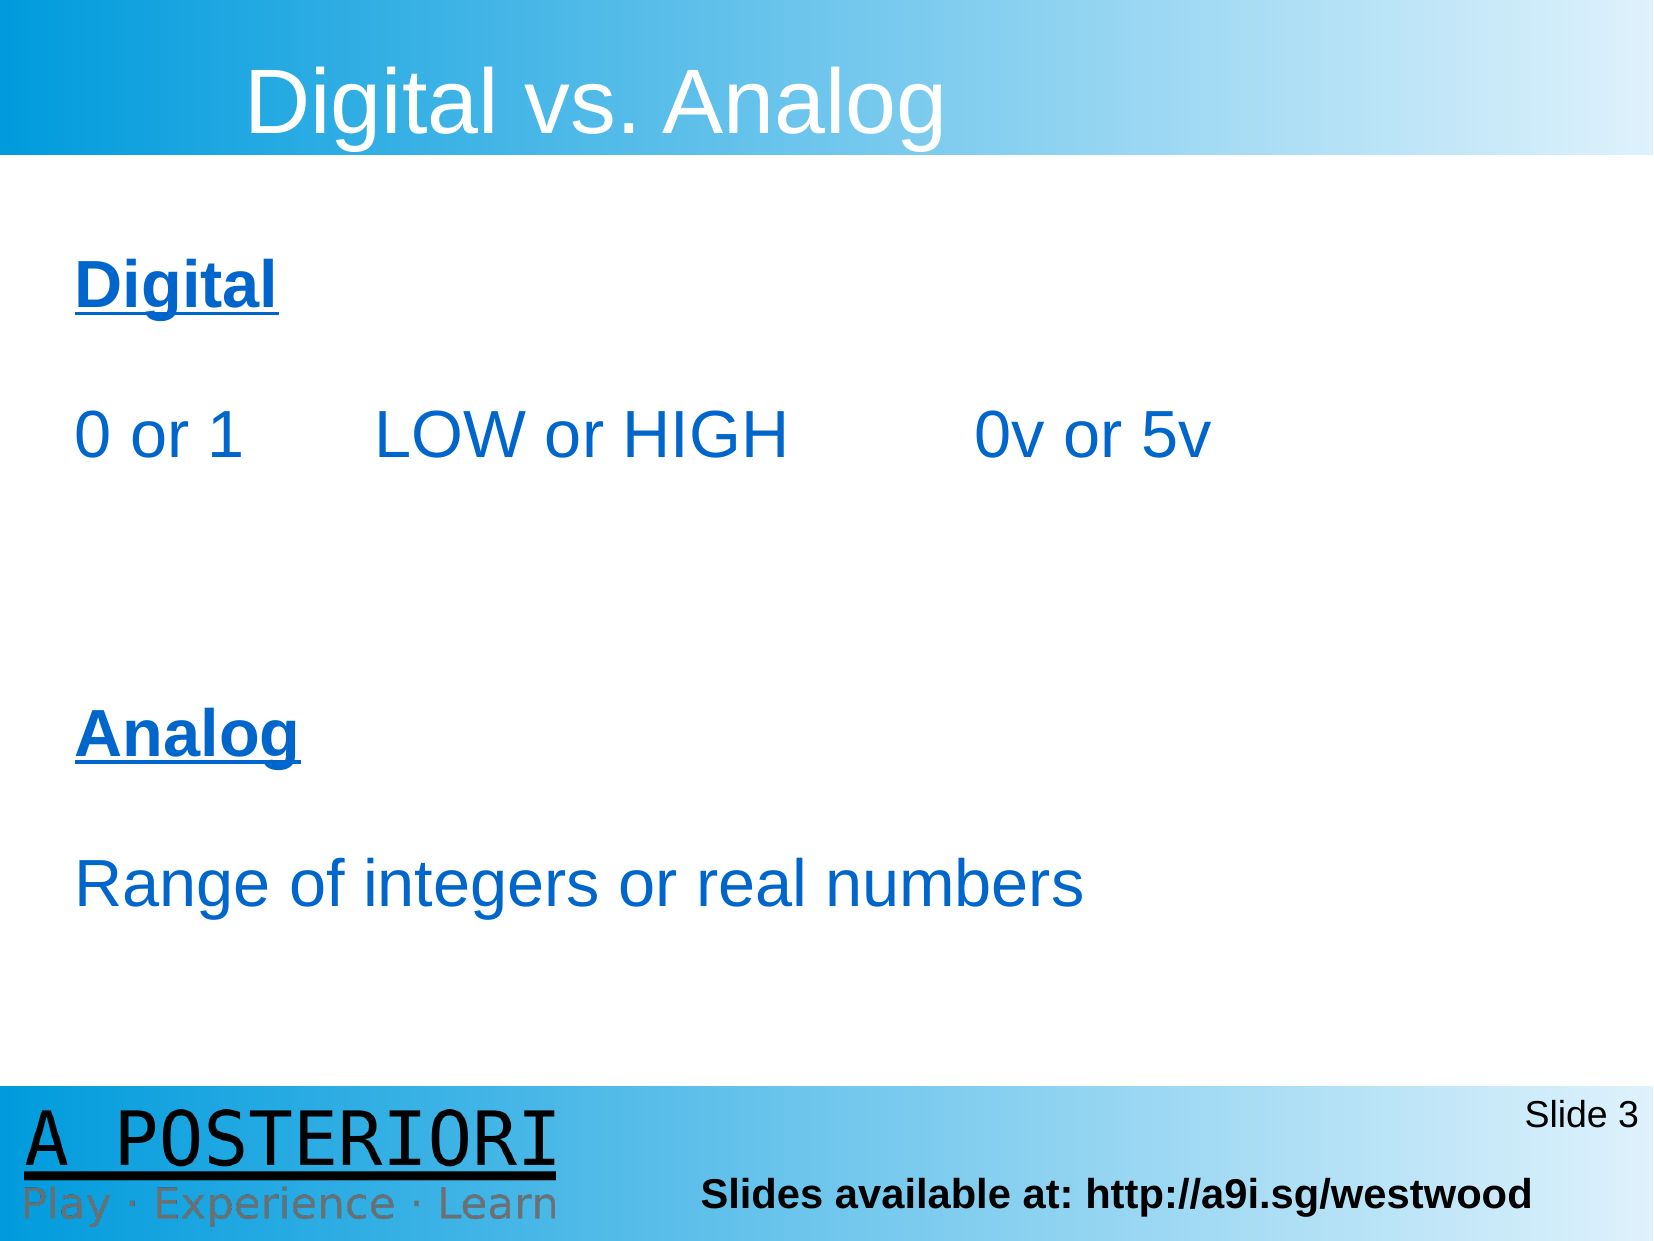

# Digital vs. Analog
Digital
0 or 1		LOW or HIGH			0v or 5v
Analog
Range of integers or real numbers